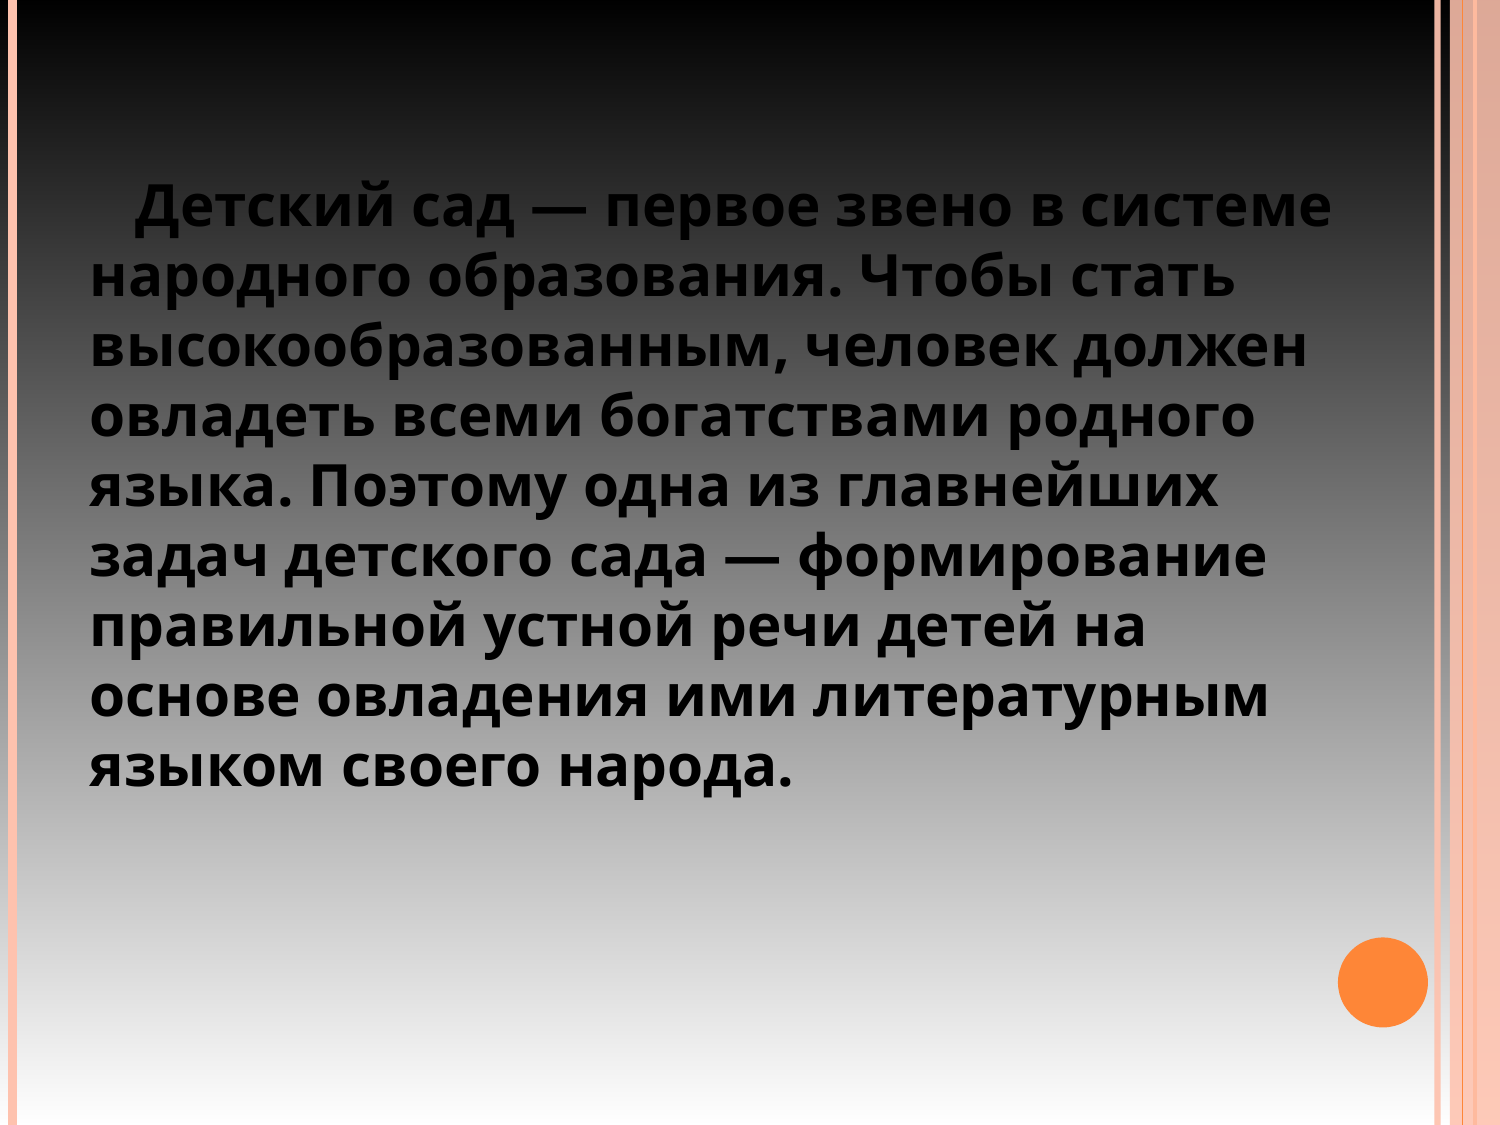

# Детский сад — первое звено в системе народного образования. Чтобы стать высокообразованным, человек должен овладеть всеми богатствами родного языка. Поэтому одна из главнейших задач детского сада — формирование правильной устной речи детей на основе овладения ими литературным языком своего народа.